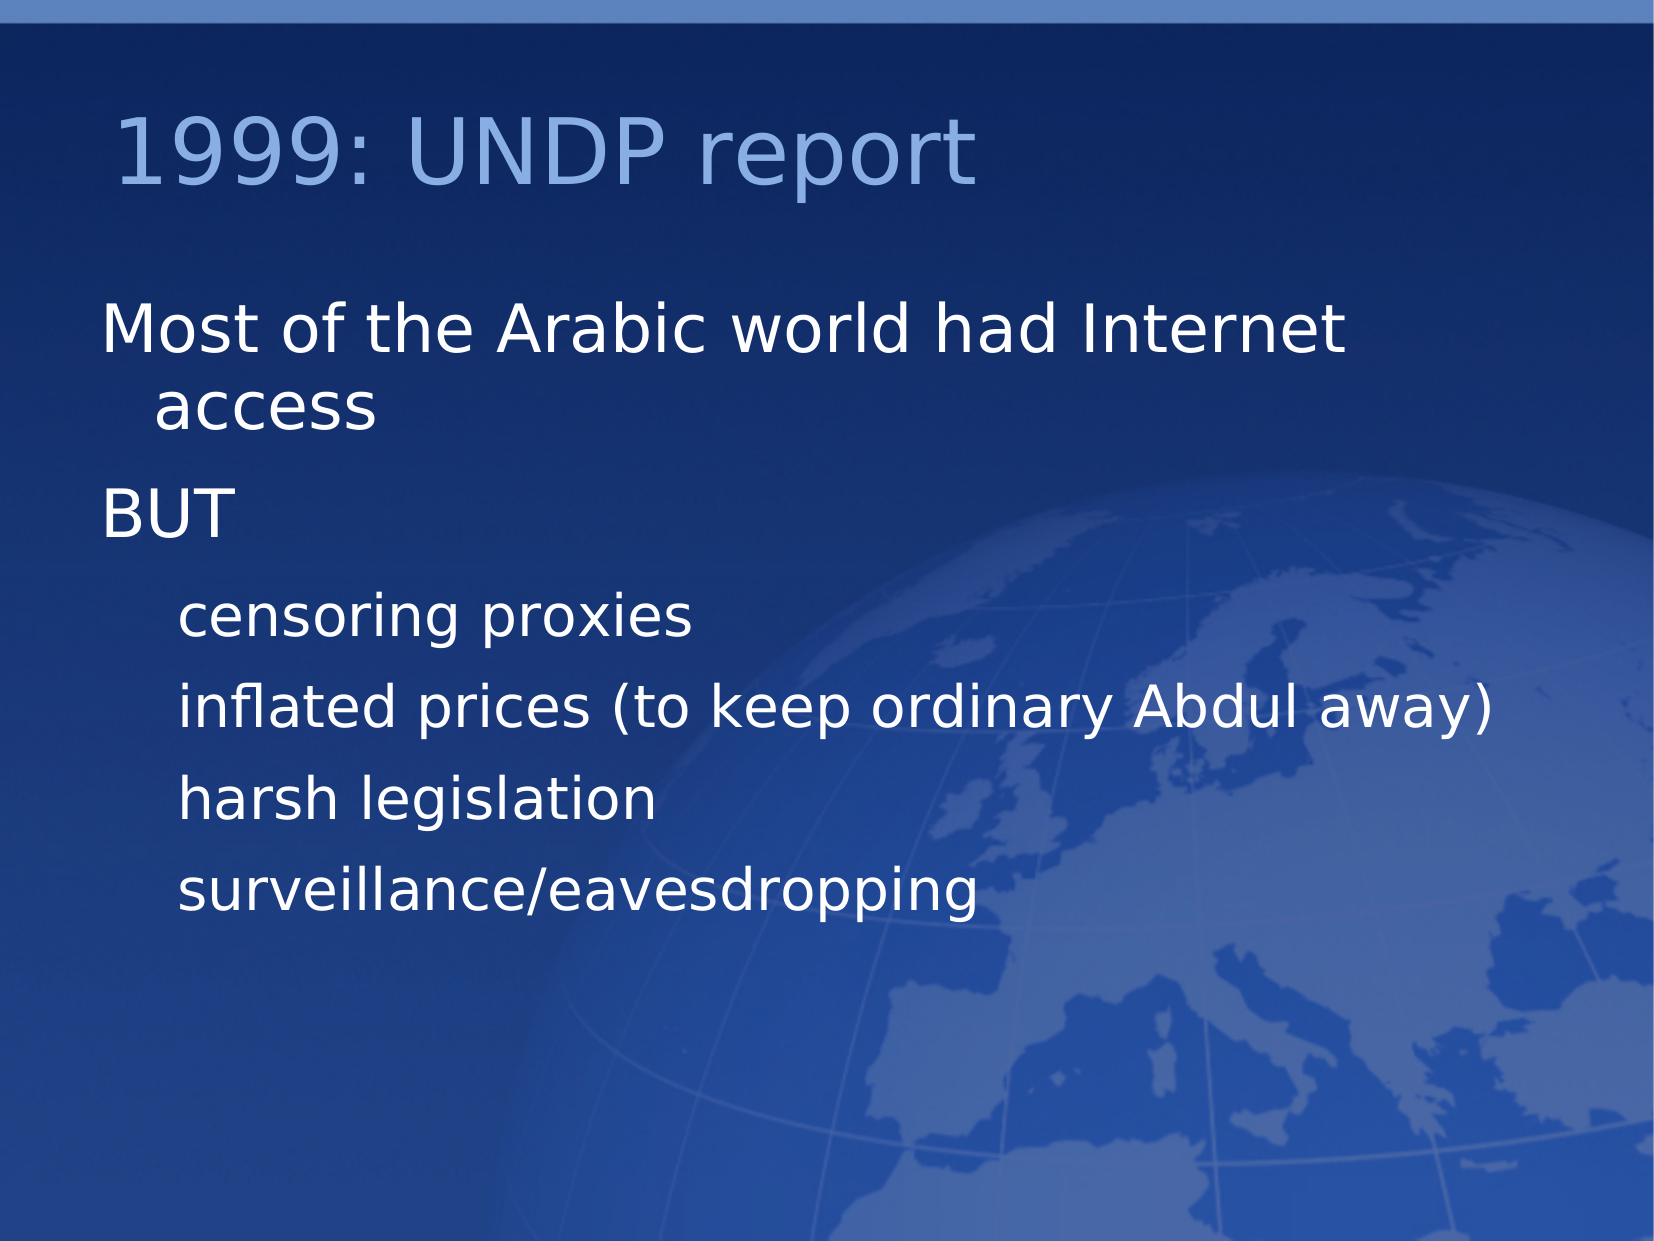

# 1999: UNDP report
Most of the Arabic world had Internet access
BUT
censoring proxies
inflated prices (to keep ordinary Abdul away)
harsh legislation
surveillance/eavesdropping